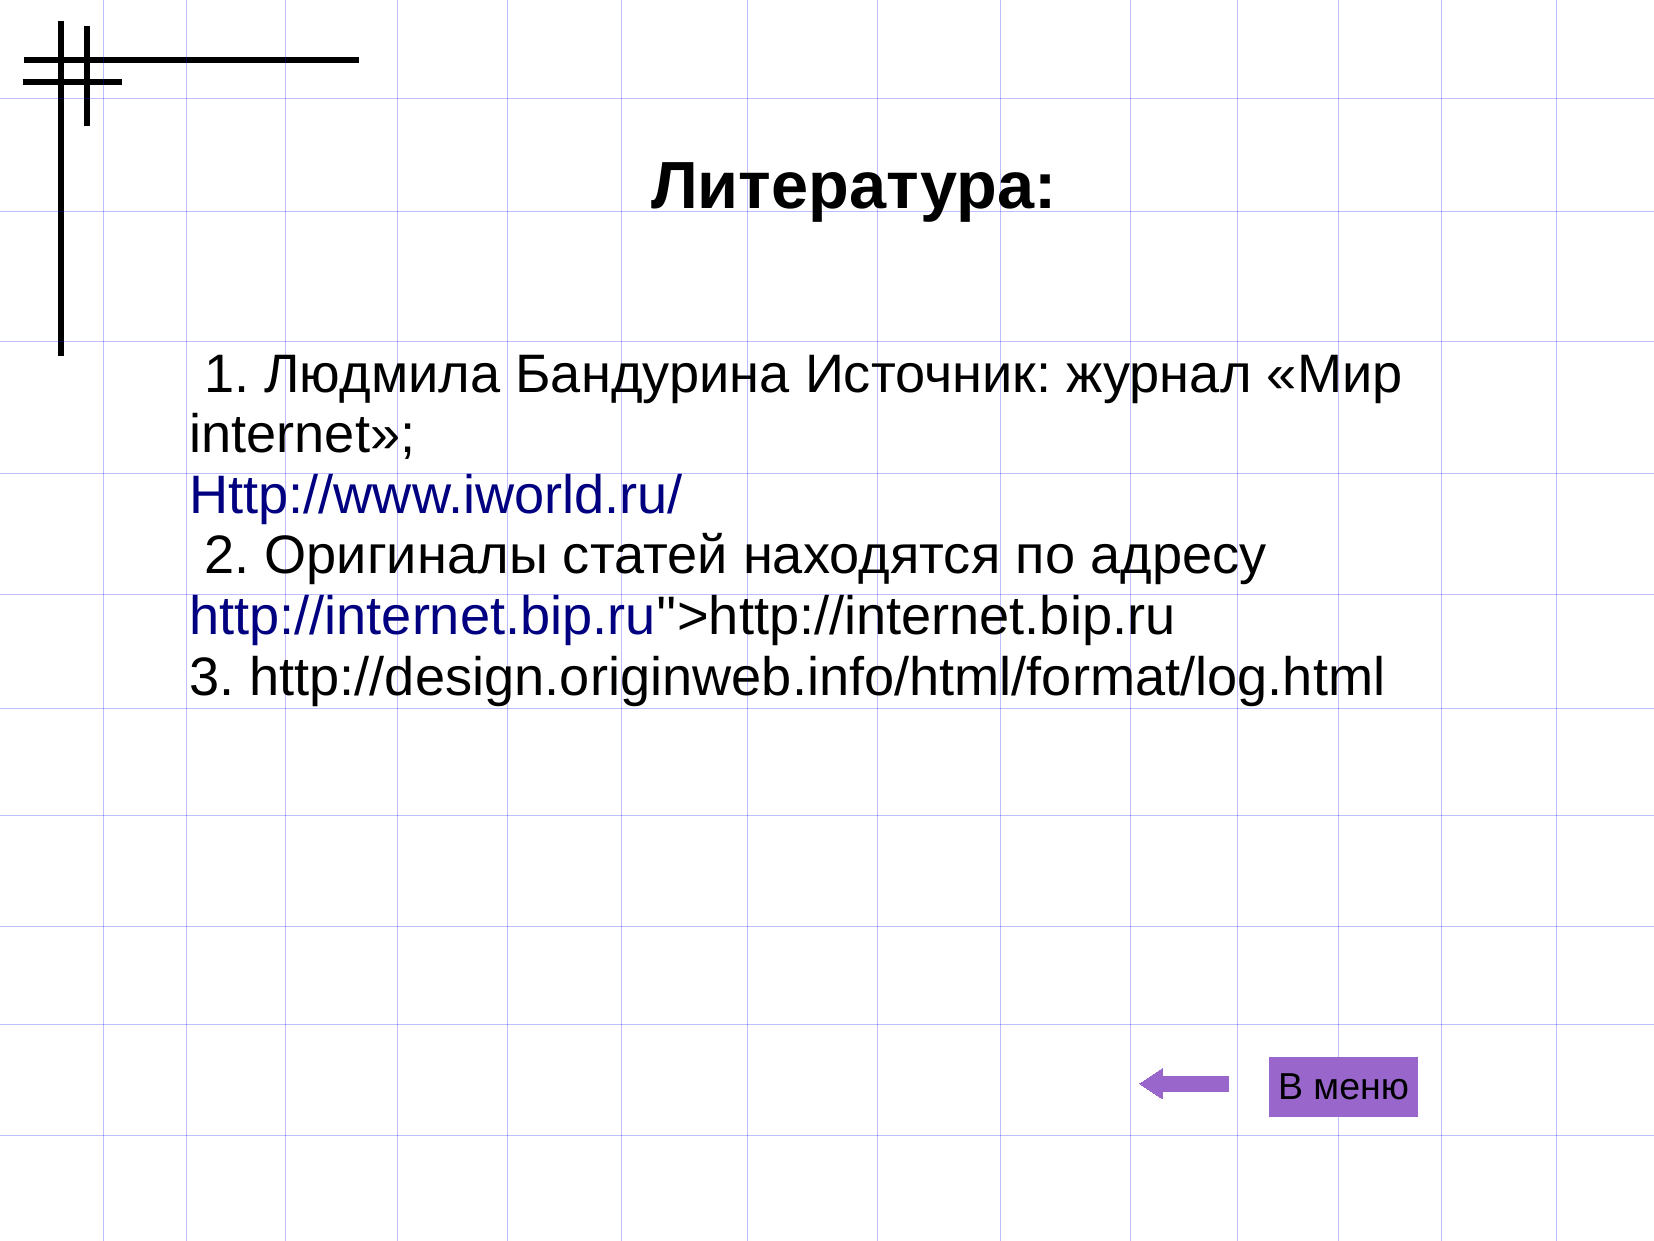

Литература:
 1. Людмила Бандурина Источник: журнал «Мир internet»;
Http://www.iworld.ru/
 2. Оригиналы статей находятся по адресу http://internet.bip.ru''>http://internet.bip.ru
3. http://design.originweb.info/html/format/log.html
В меню